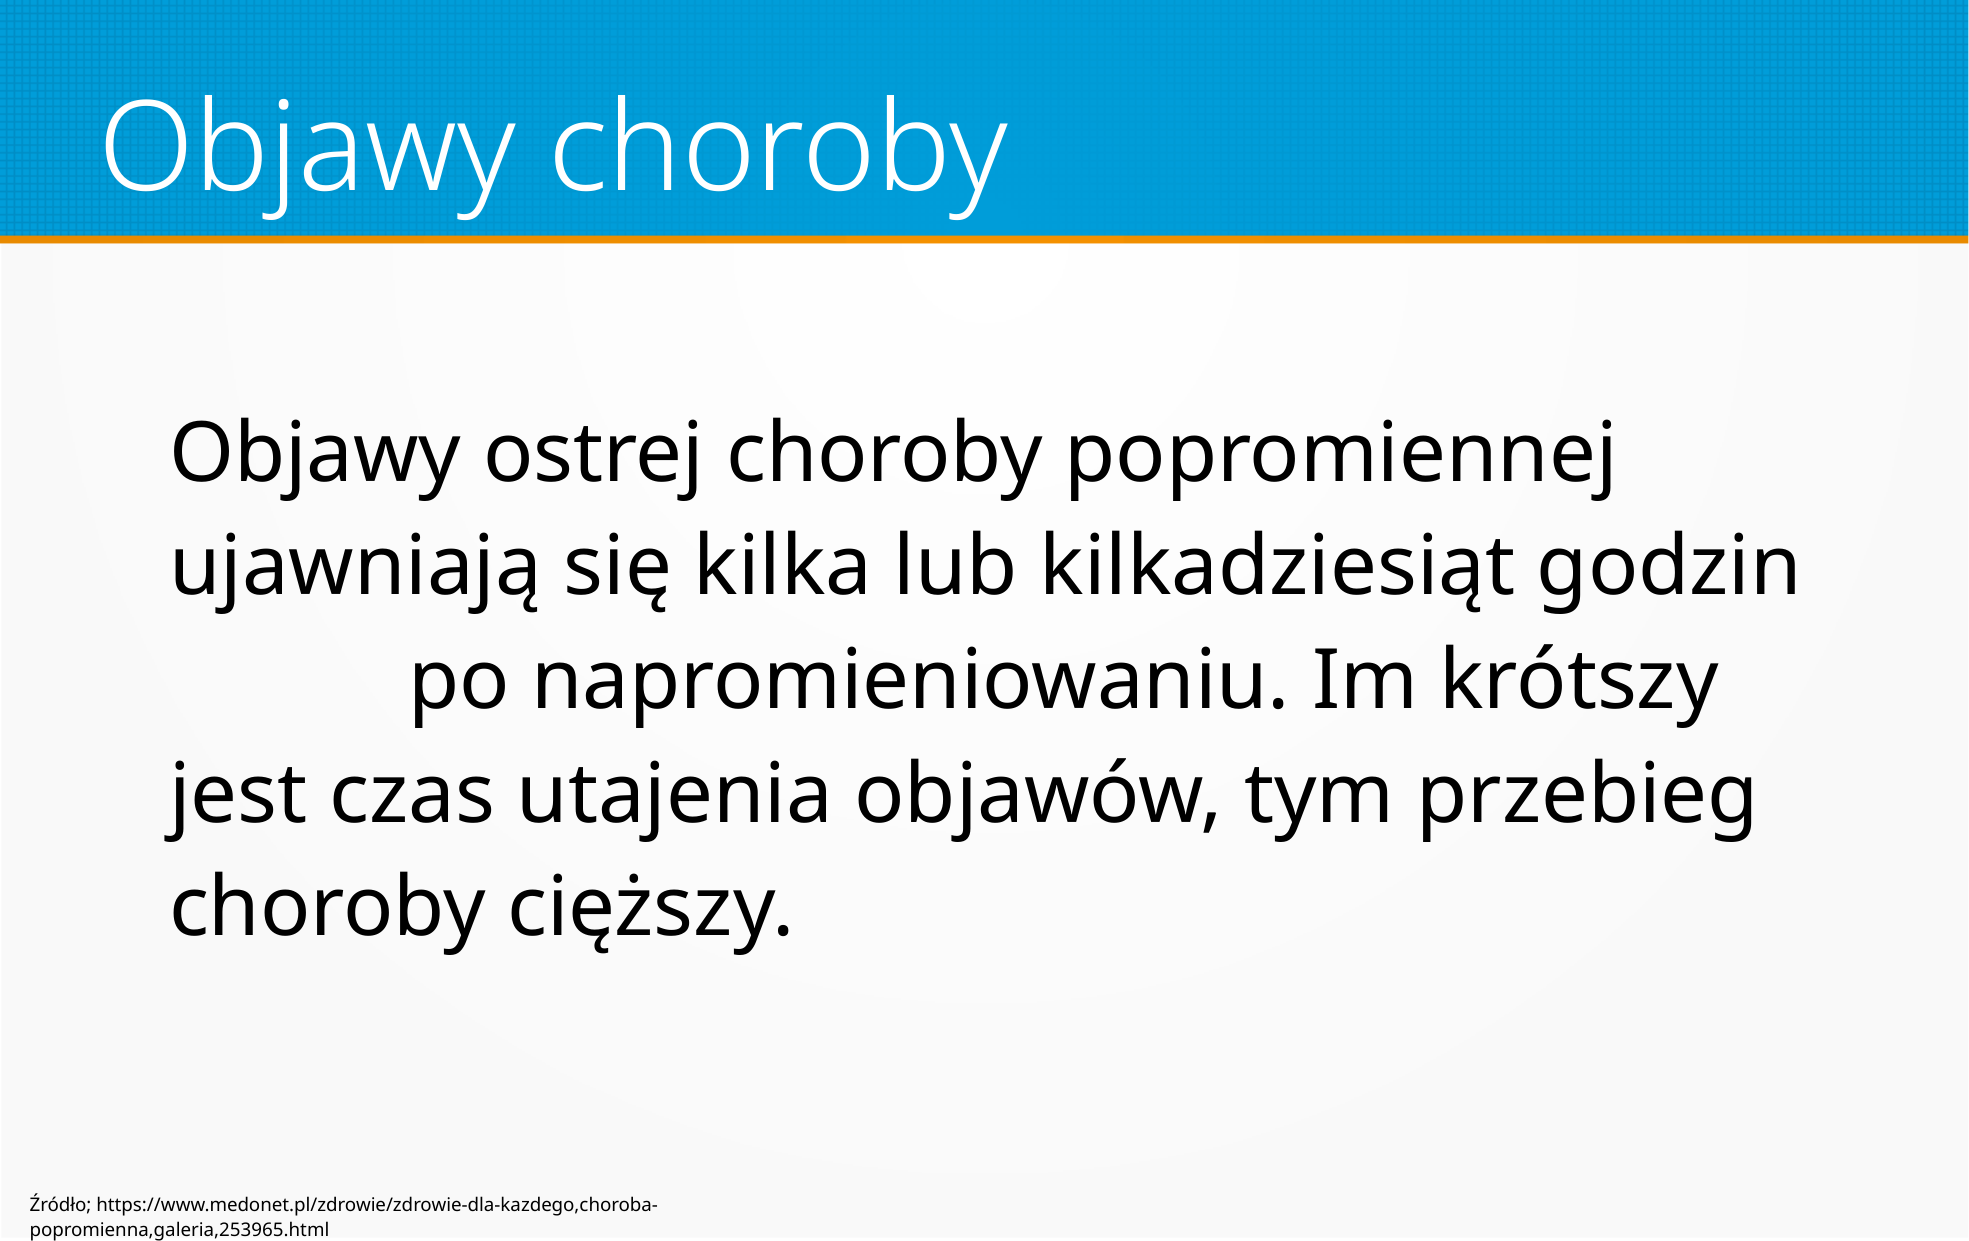

# Objawy choroby
Objawy ostrej choroby popromiennej ujawniają się kilka lub kilkadziesiąt godzin po napromieniowaniu. Im krótszy jest czas utajenia objawów, tym przebieg choroby cięższy.
Źródło; https://www.medonet.pl/zdrowie/zdrowie-dla-kazdego,choroba-popromienna,galeria,253965.html